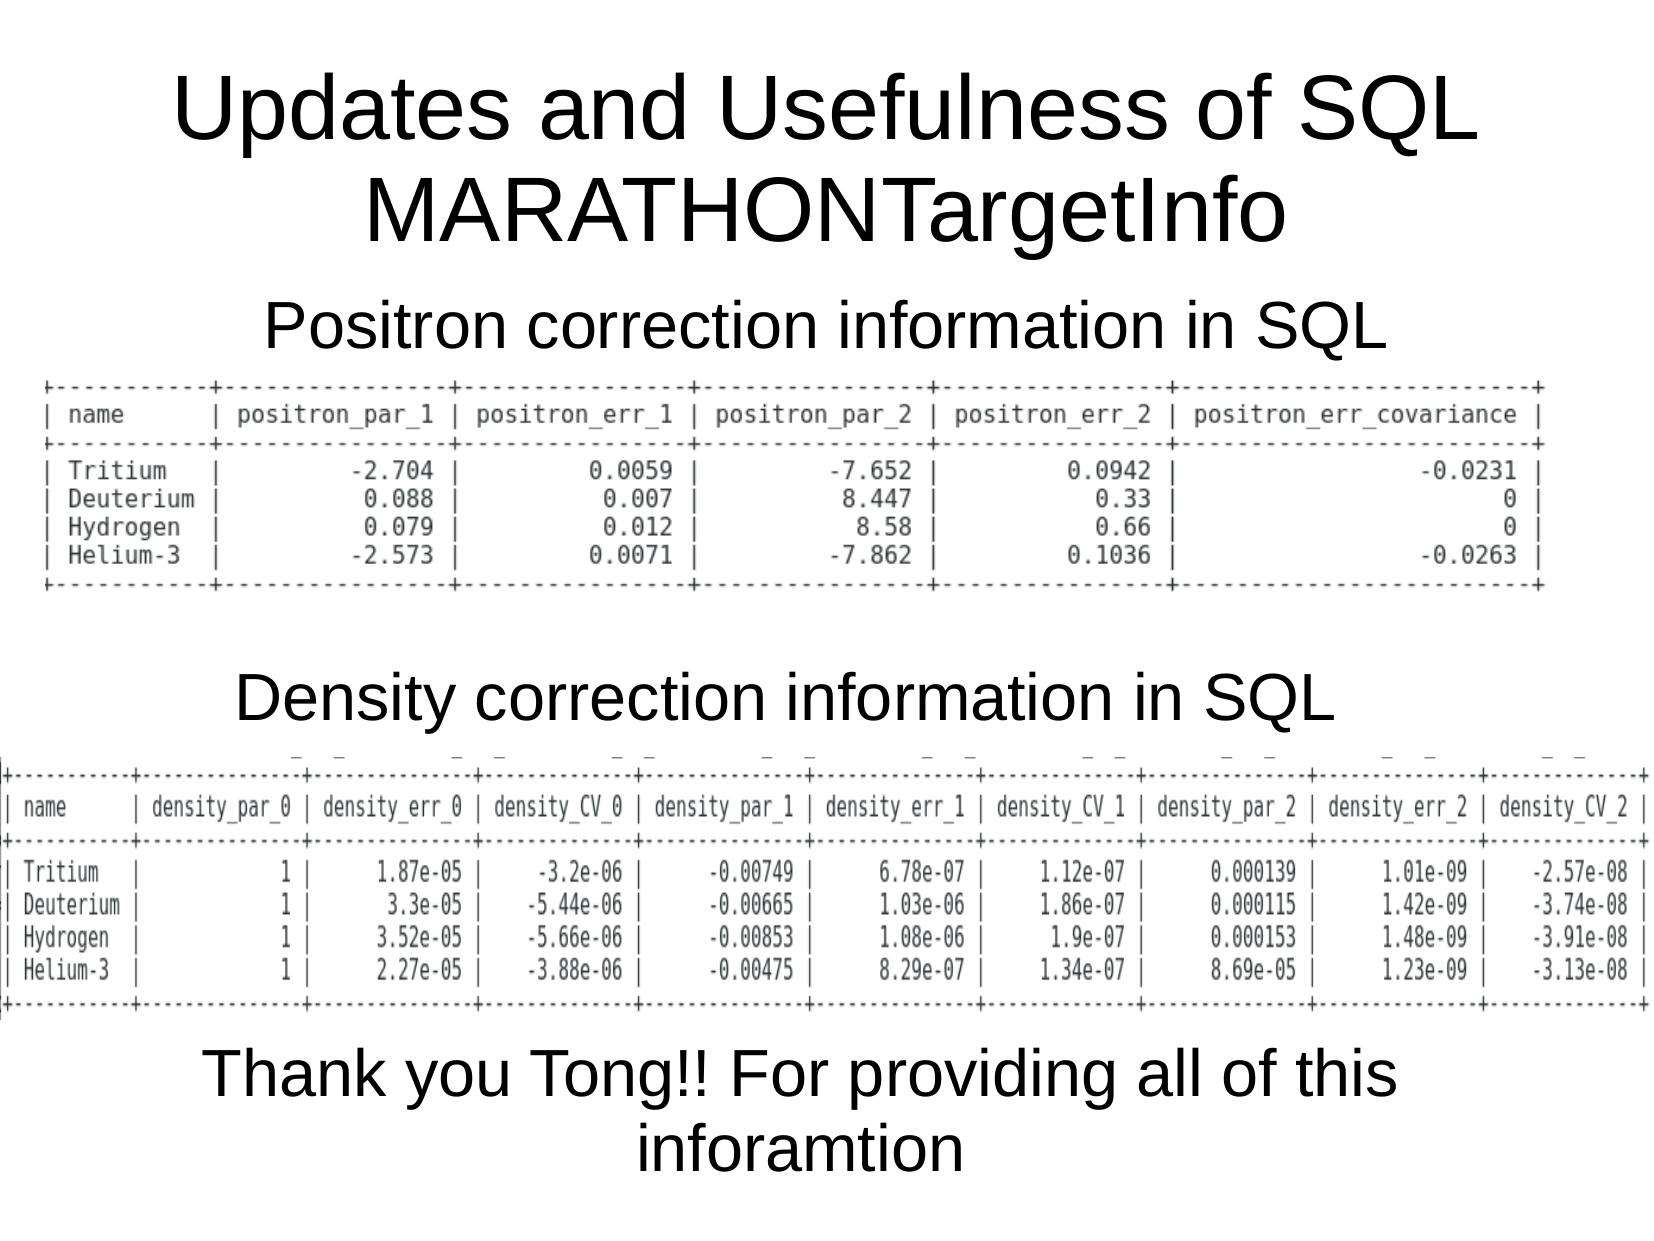

# Updates and Usefulness of SQL MARATHONTargetInfo
Positron correction information in SQL
Density correction information in SQL
Thank you Tong!! For providing all of this inforamtion